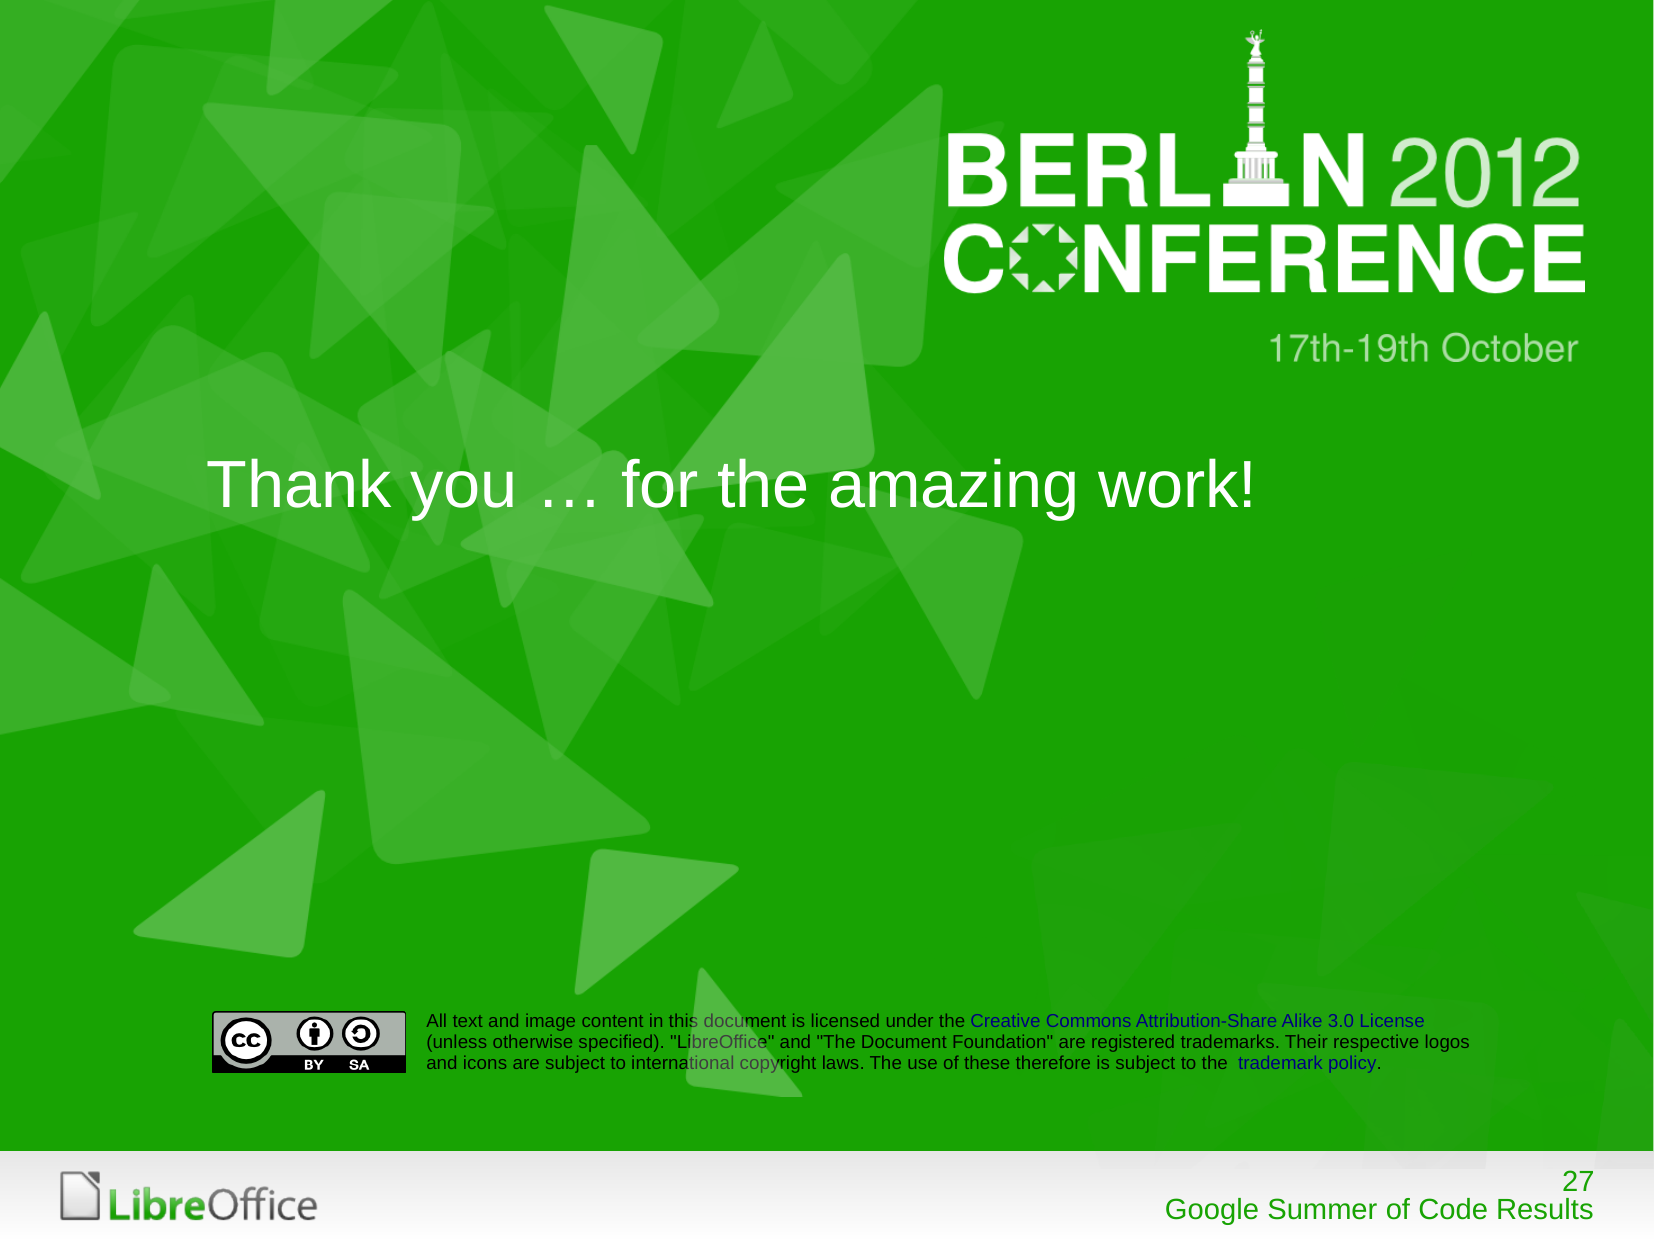

# Thank you … for the amazing work!
27
Google Summer of Code Results